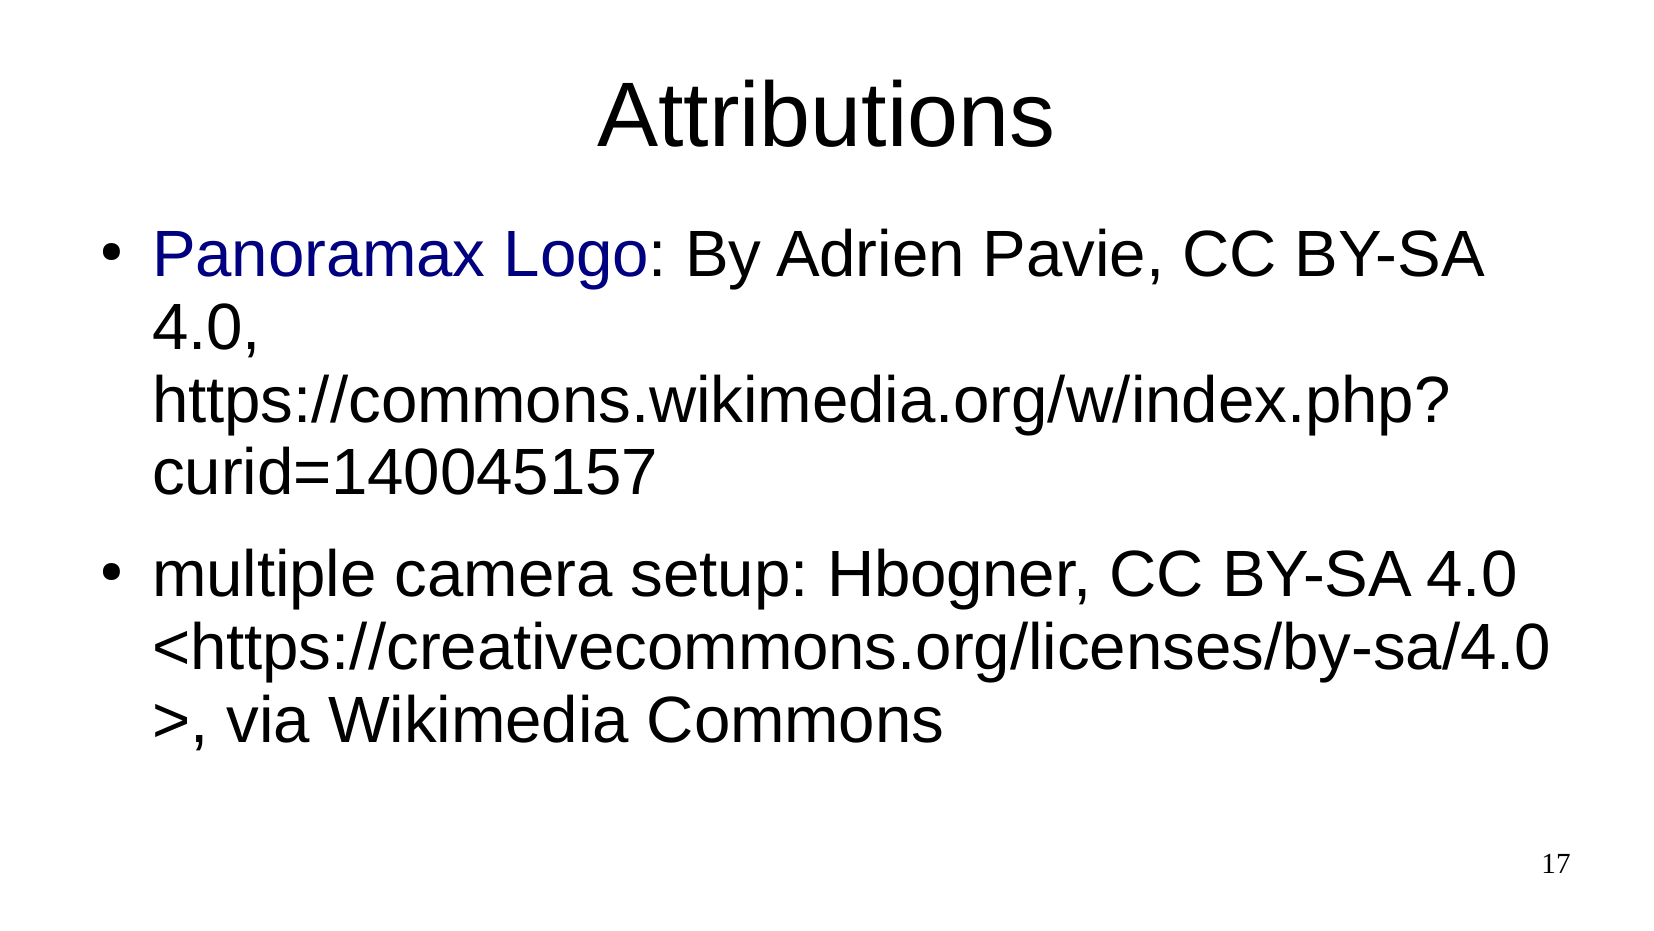

# Attributions
Panoramax Logo: By Adrien Pavie, CC BY-SA 4.0, https://commons.wikimedia.org/w/index.php?curid=140045157
multiple camera setup: Hbogner, CC BY-SA 4.0 <https://creativecommons.org/licenses/by-sa/4.0>, via Wikimedia Commons
17